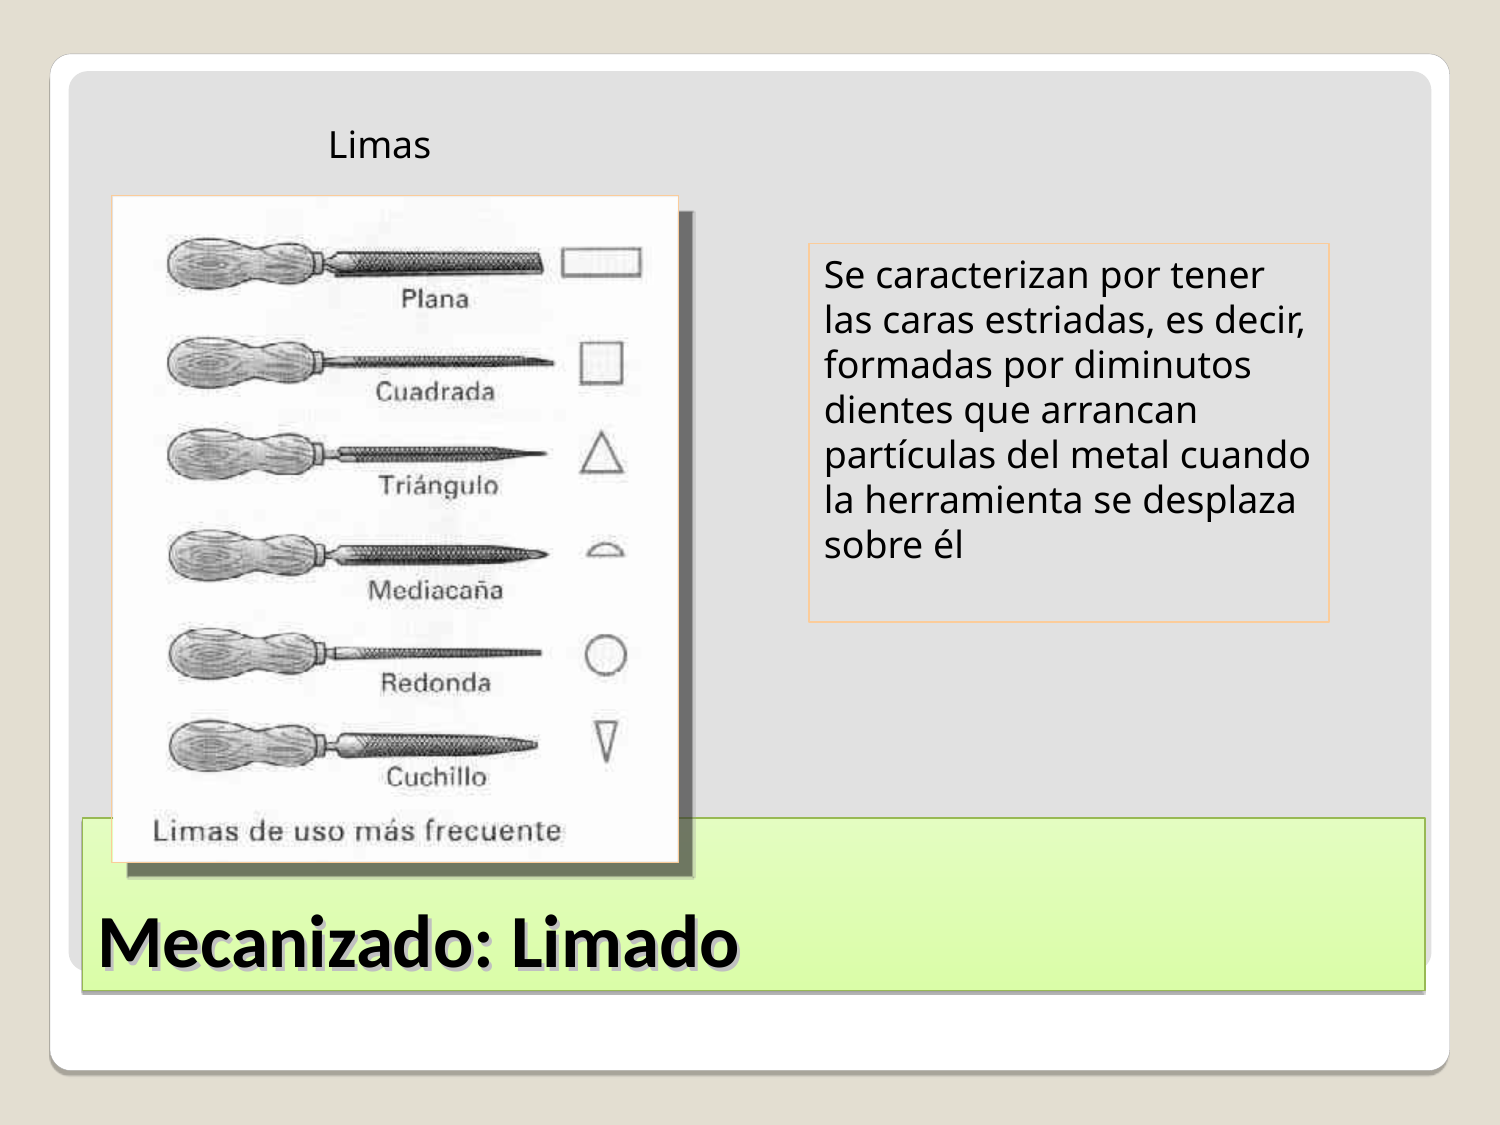

Limas
Se caracterizan por tener las caras estriadas, es decir, formadas por diminutos dientes que arrancan partículas del metal cuando la herramienta se desplaza sobre él
# Mecanizado: Limado